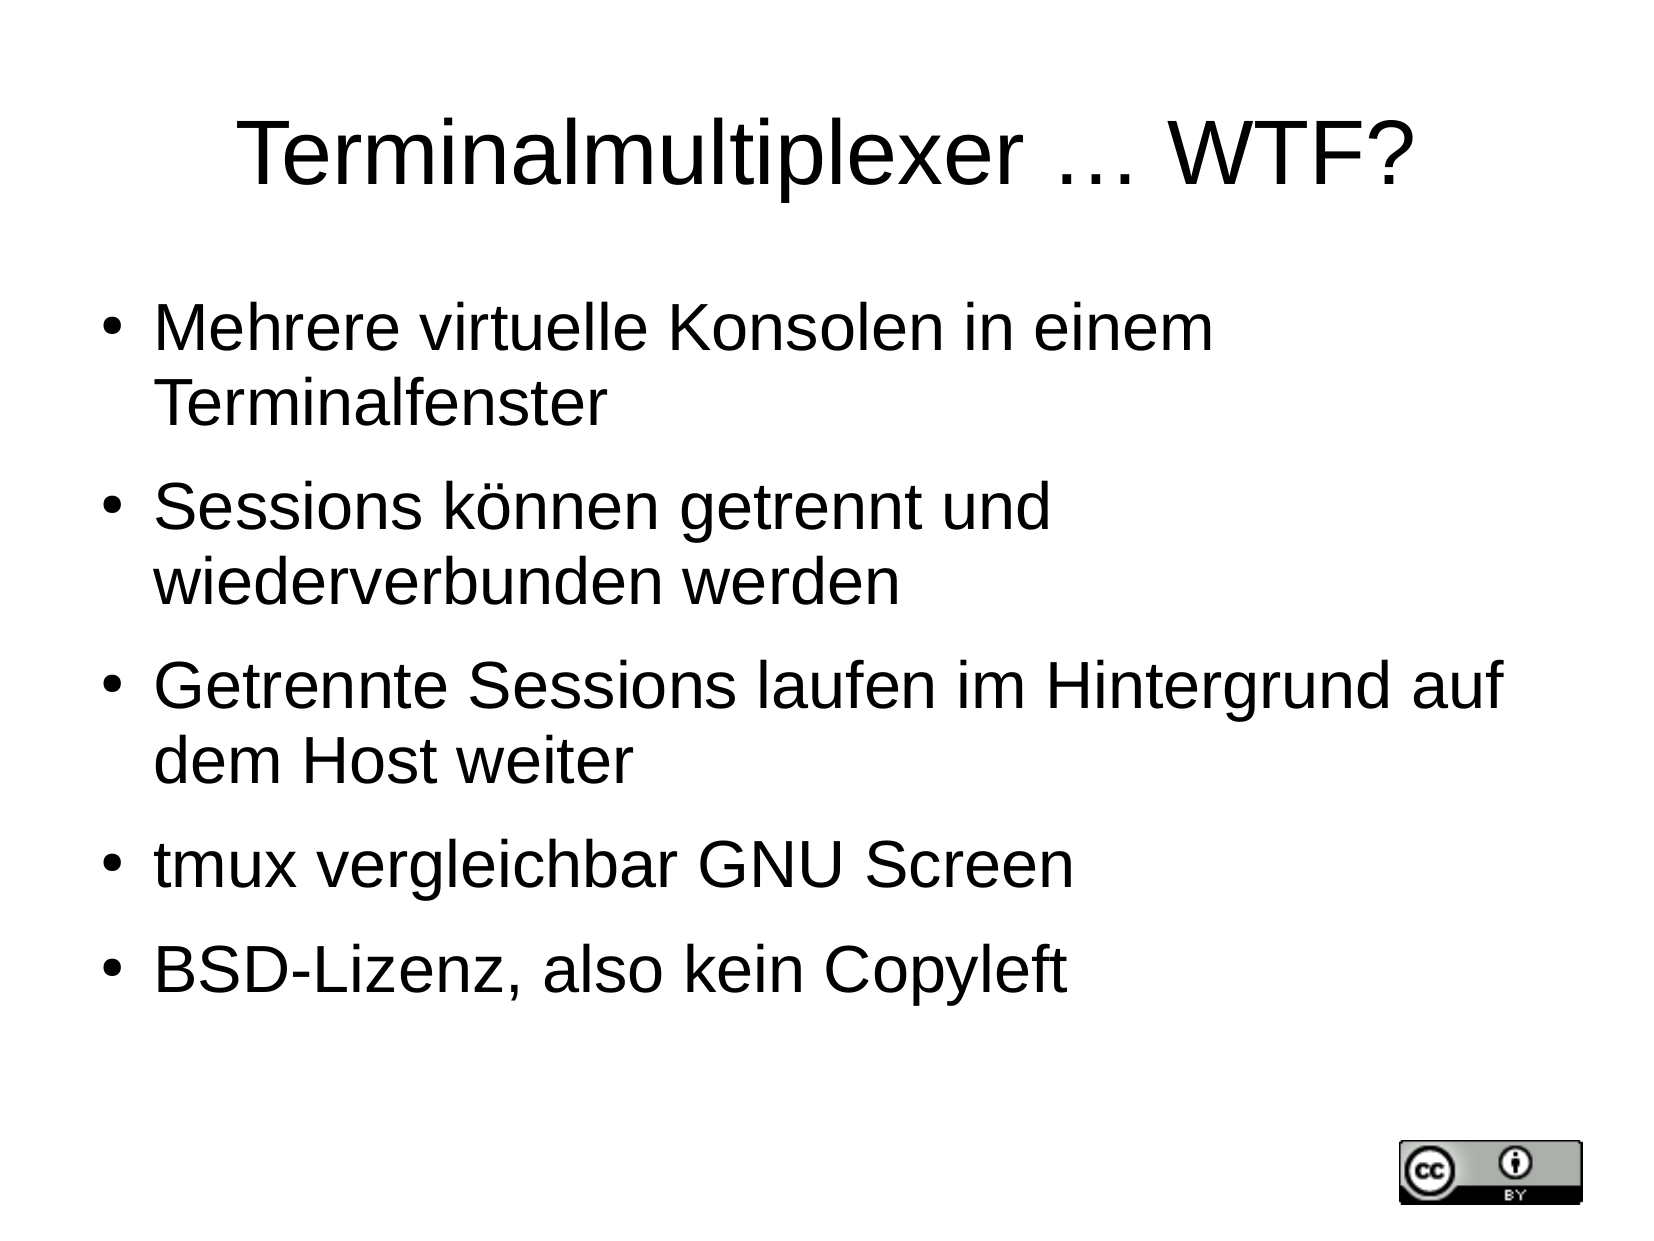

# Terminalmultiplexer … WTF?
Mehrere virtuelle Konsolen in einem Terminalfenster
Sessions können getrennt und wiederverbunden werden
Getrennte Sessions laufen im Hintergrund auf dem Host weiter
tmux vergleichbar GNU Screen
BSD-Lizenz, also kein Copyleft